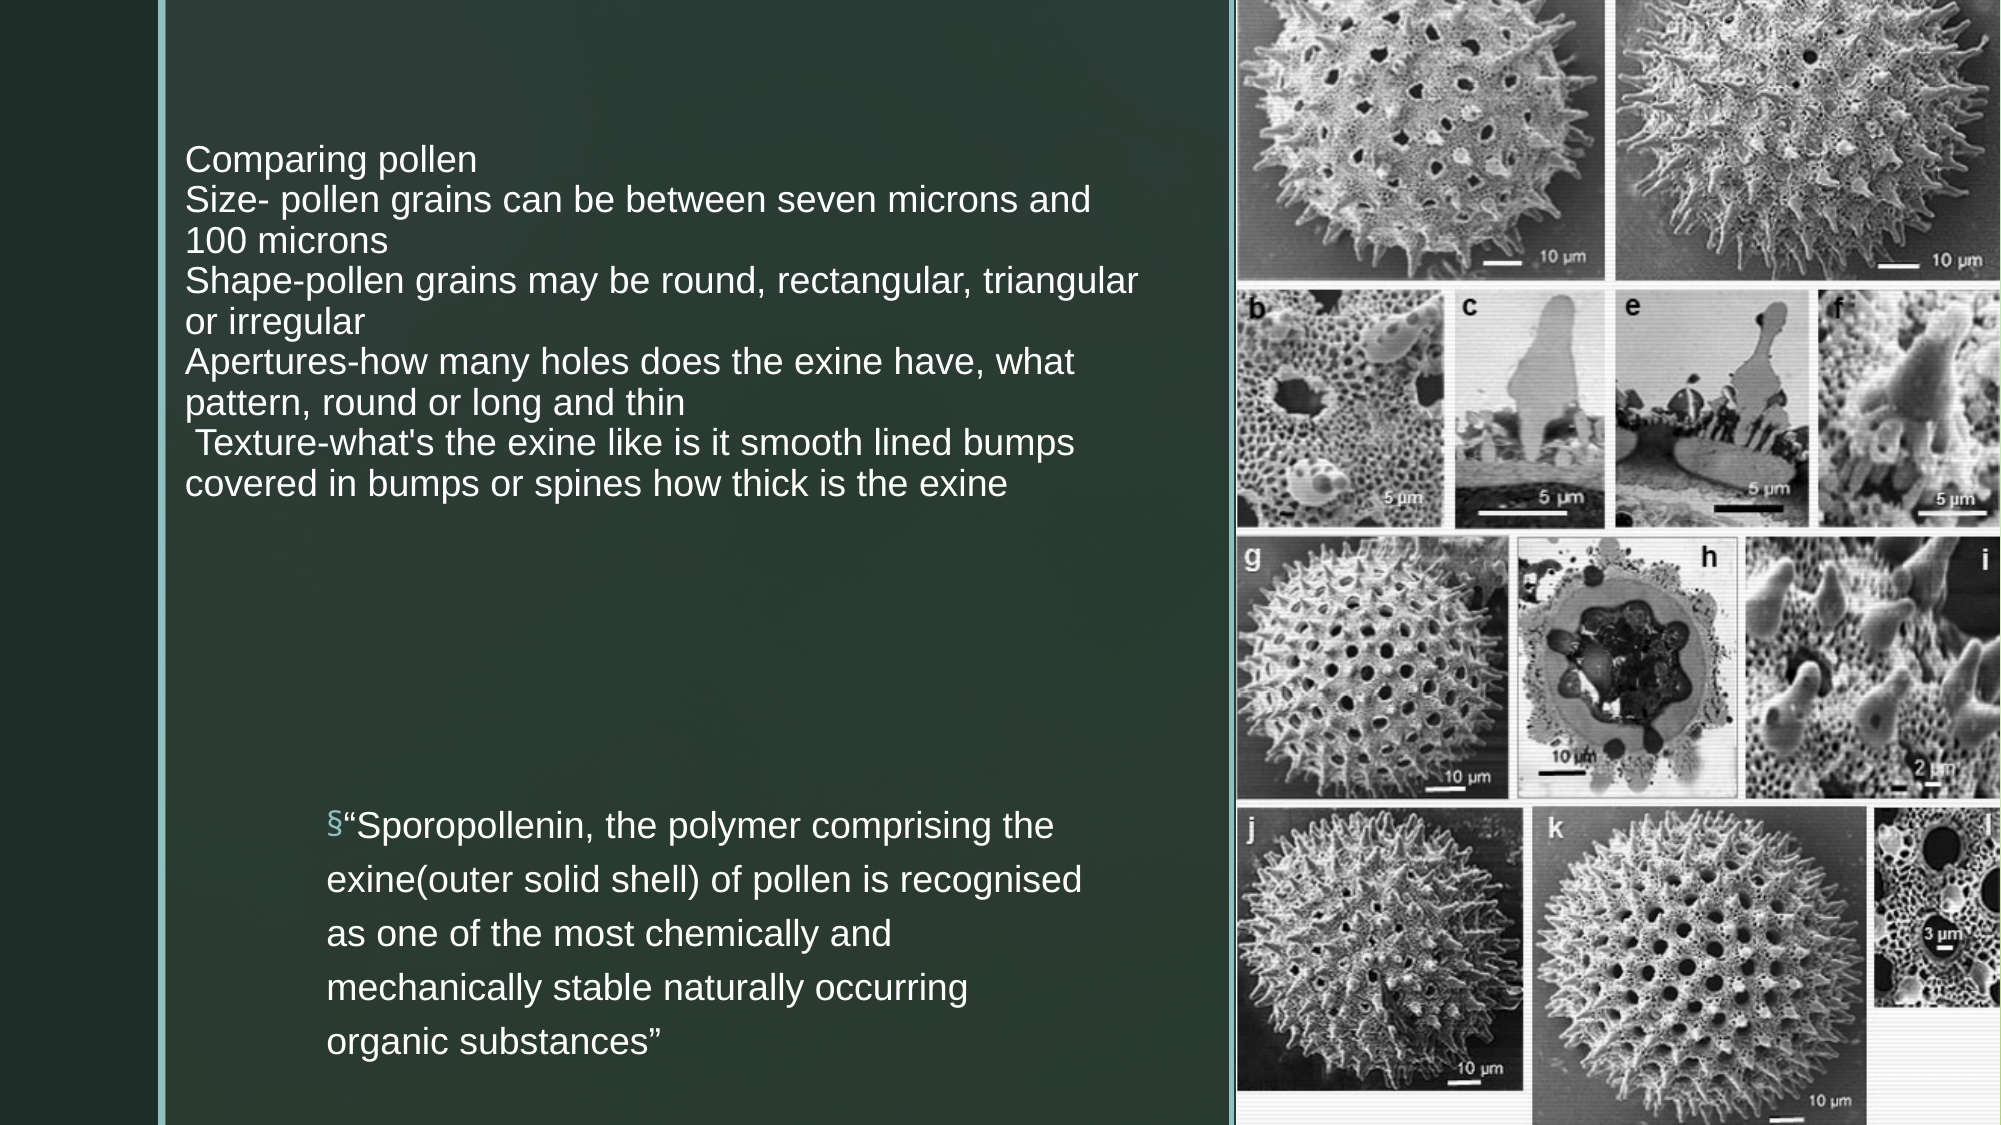

# Comparing pollen Size- pollen grains can be between seven microns and 100 microns Shape-pollen grains may be round, rectangular, triangular or irregular Apertures-how many holes does the exine have, what pattern, round or long and thin Texture-what's the exine like is it smooth lined bumps covered in bumps or spines how thick is the exine
“Sporopollenin, the polymer comprising the exine(outer solid shell) of pollen is recognised as one of the most chemically and mechanically stable naturally occurring organic substances”